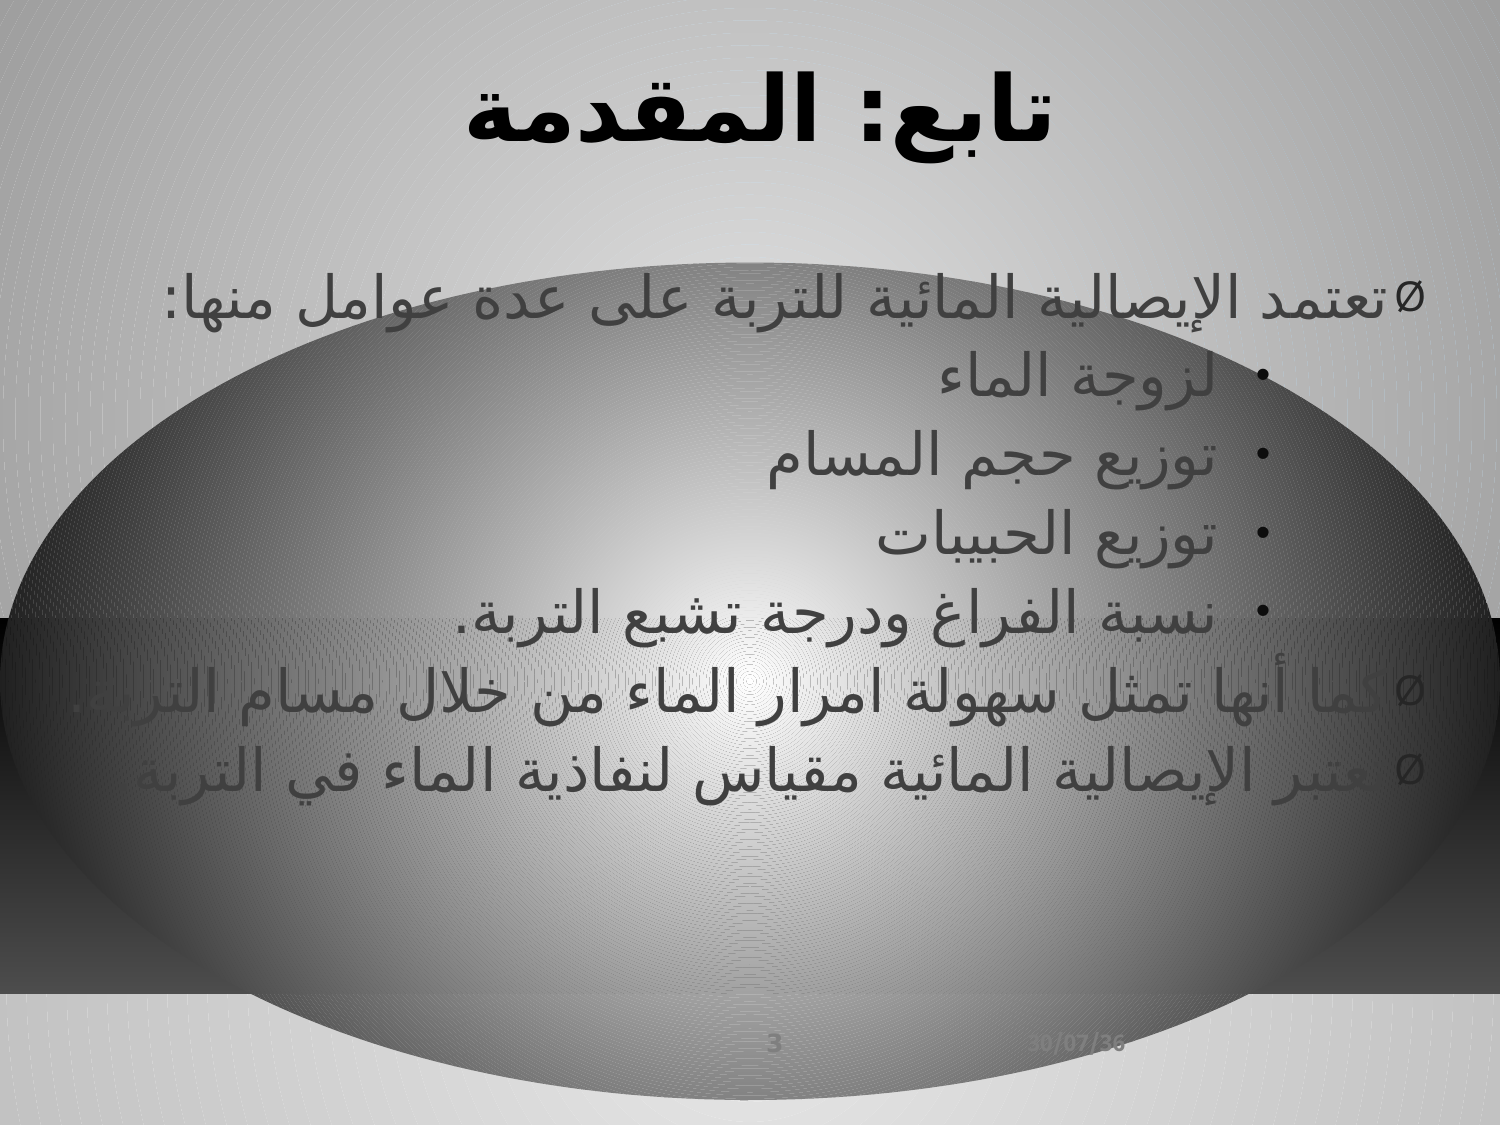

# تابع: المقدمة
تعتمد الإيصالية المائية للتربة على عدة عوامل منها:
لزوجة الماء
توزيع حجم المسام
توزيع الحبيبات
نسبة الفراغ ودرجة تشبع التربة.
كما أنها تمثل سهولة امرار الماء من خلال مسام التربة.
تعتبر الإيصالية المائية مقياس لنفاذية الماء في التربة.
3
30/07/36